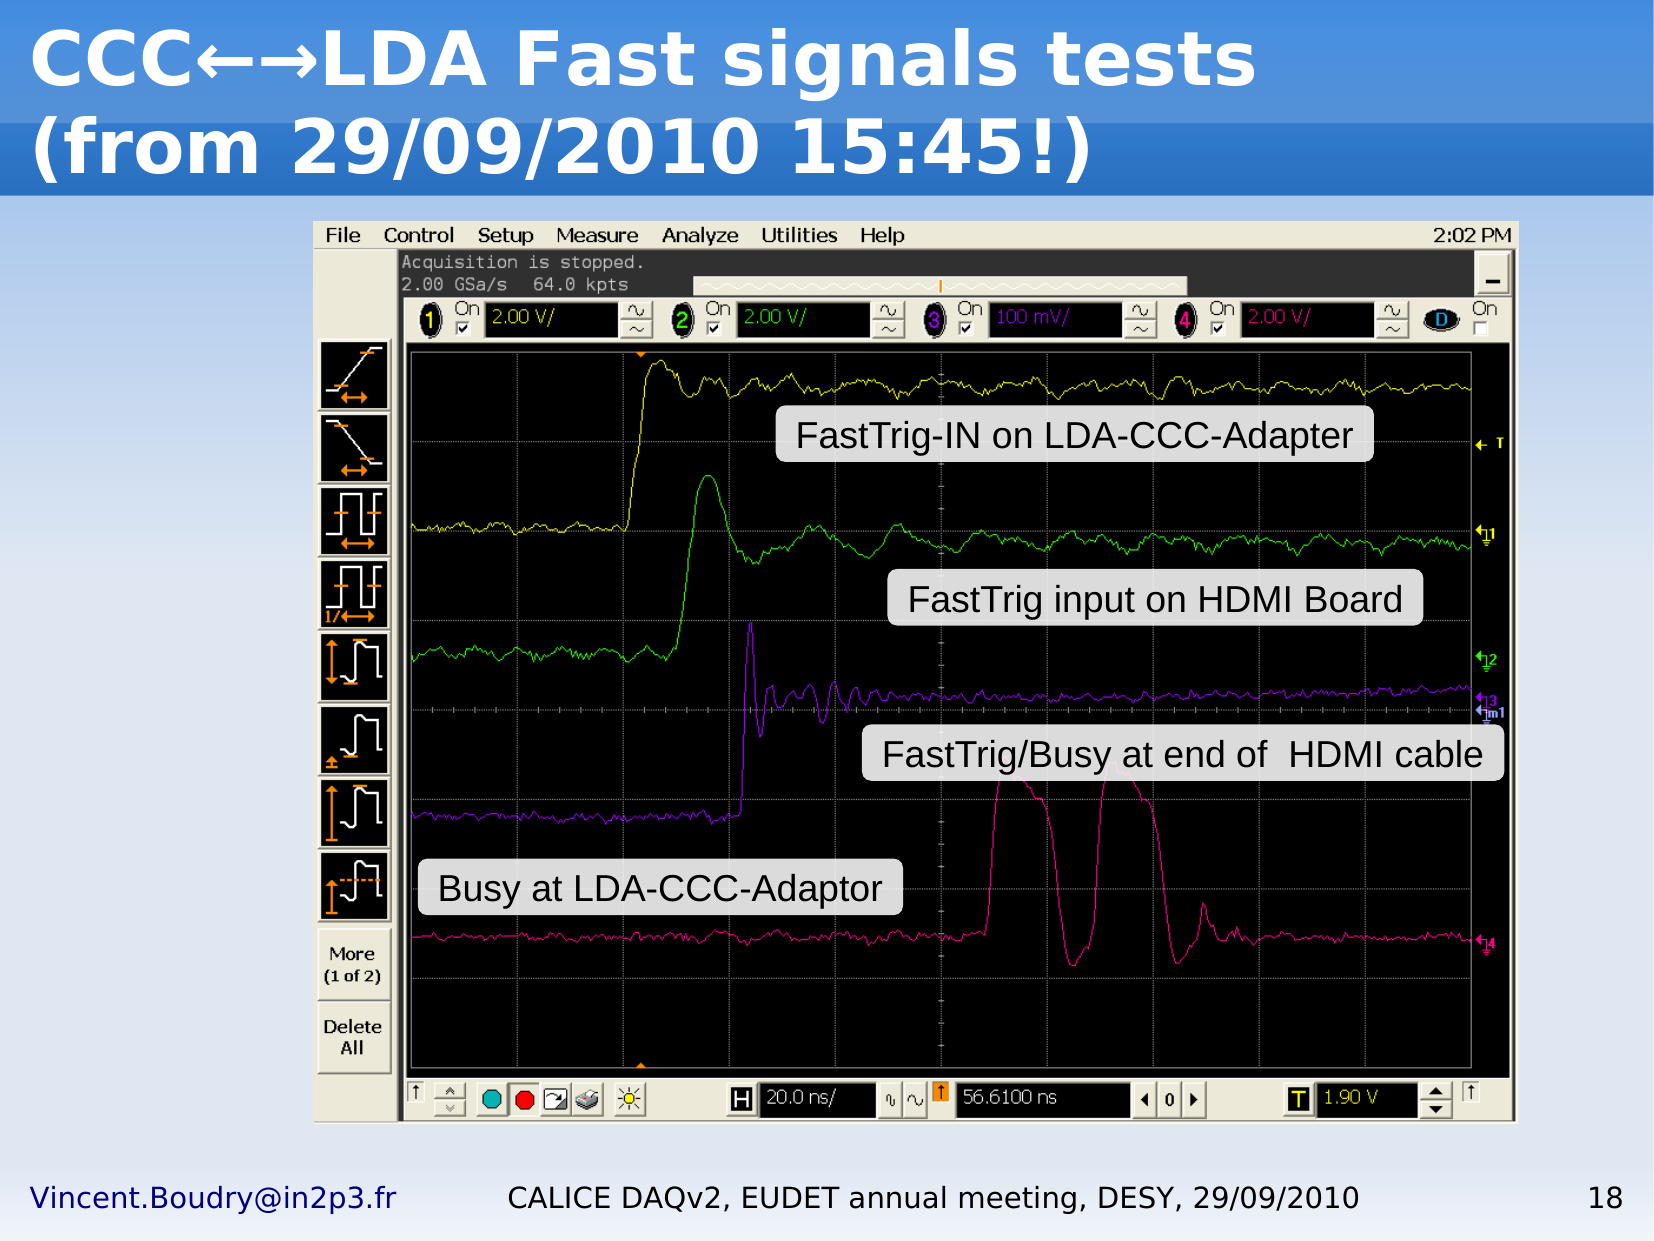

# CCC←→LDA Fast signals tests (from 29/09/2010 15:45!)
FastTrig-IN on LDA-CCC-Adapter
FastTrig input on HDMI Board
FastTrig/Busy at end of HDMI cable
Busy at LDA-CCC-Adaptor
Vincent.Boudry@in2p3.fr
CALICE DAQv2, EUDET annual meeting, DESY, 29/09/2010
18